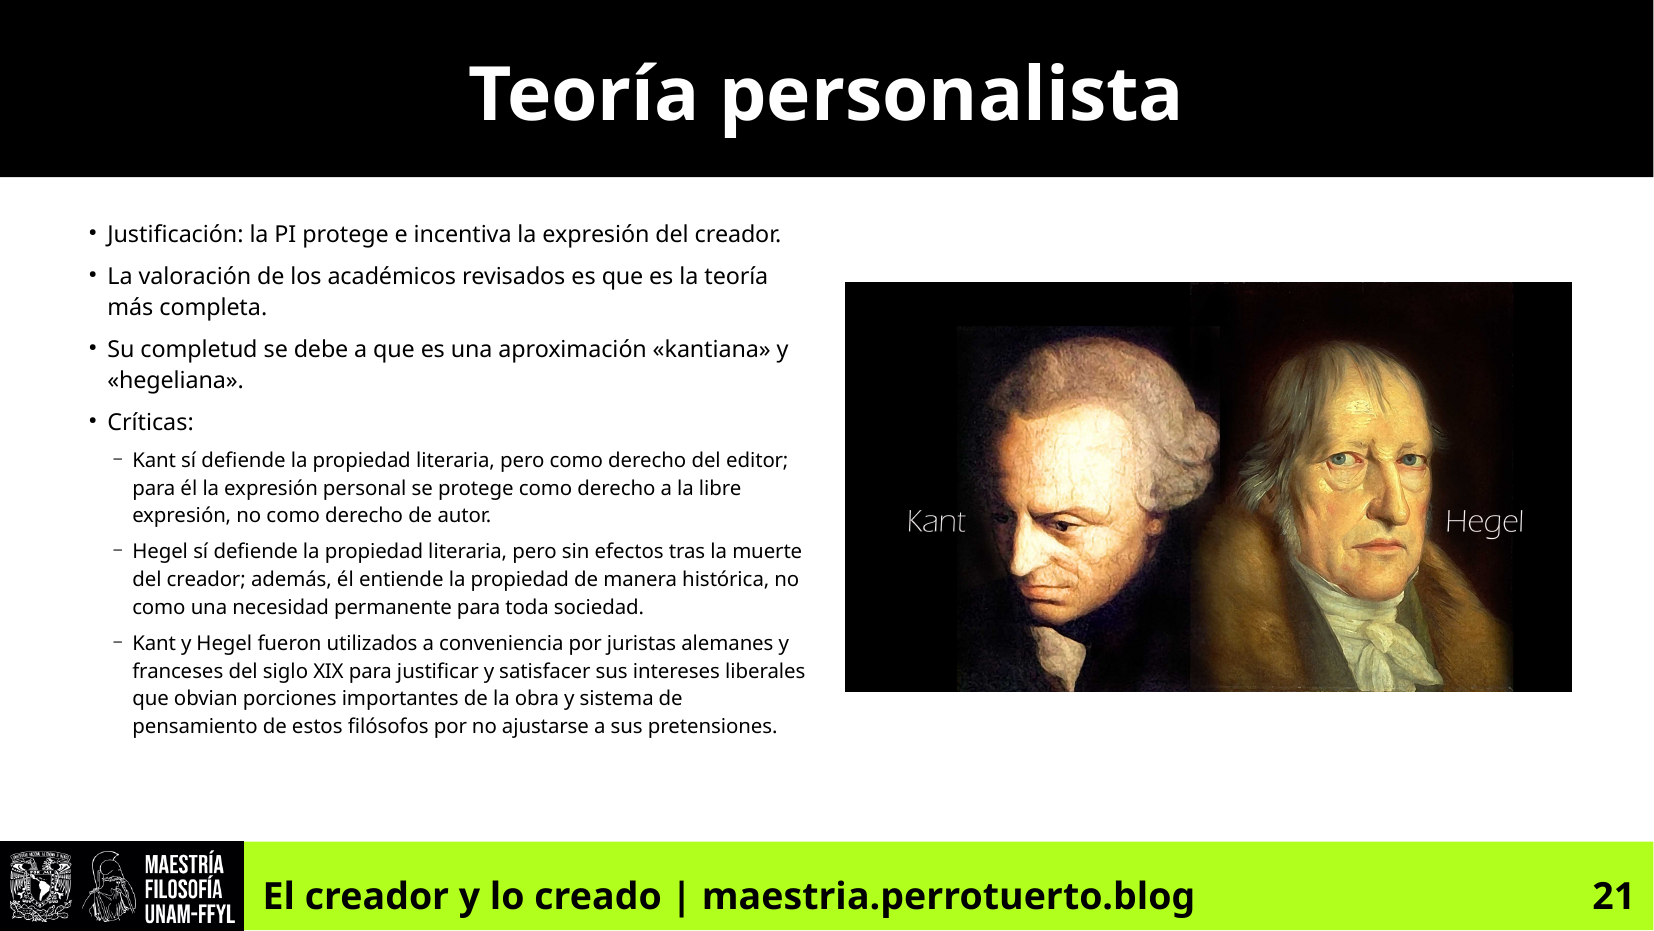

# Teoría personalista
Justificación: la PI protege e incentiva la expresión del creador.
La valoración de los académicos revisados es que es la teoría más completa.
Su completud se debe a que es una aproximación «kantiana» y «hegeliana».
Críticas:
Kant sí defiende la propiedad literaria, pero como derecho del editor; para él la expresión personal se protege como derecho a la libre expresión, no como derecho de autor.
Hegel sí defiende la propiedad literaria, pero sin efectos tras la muerte del creador; además, él entiende la propiedad de manera histórica, no como una necesidad permanente para toda sociedad.
Kant y Hegel fueron utilizados a conveniencia por juristas alemanes y franceses del siglo XIX para justificar y satisfacer sus intereses liberales que obvian porciones importantes de la obra y sistema de pensamiento de estos filósofos por no ajustarse a sus pretensiones.